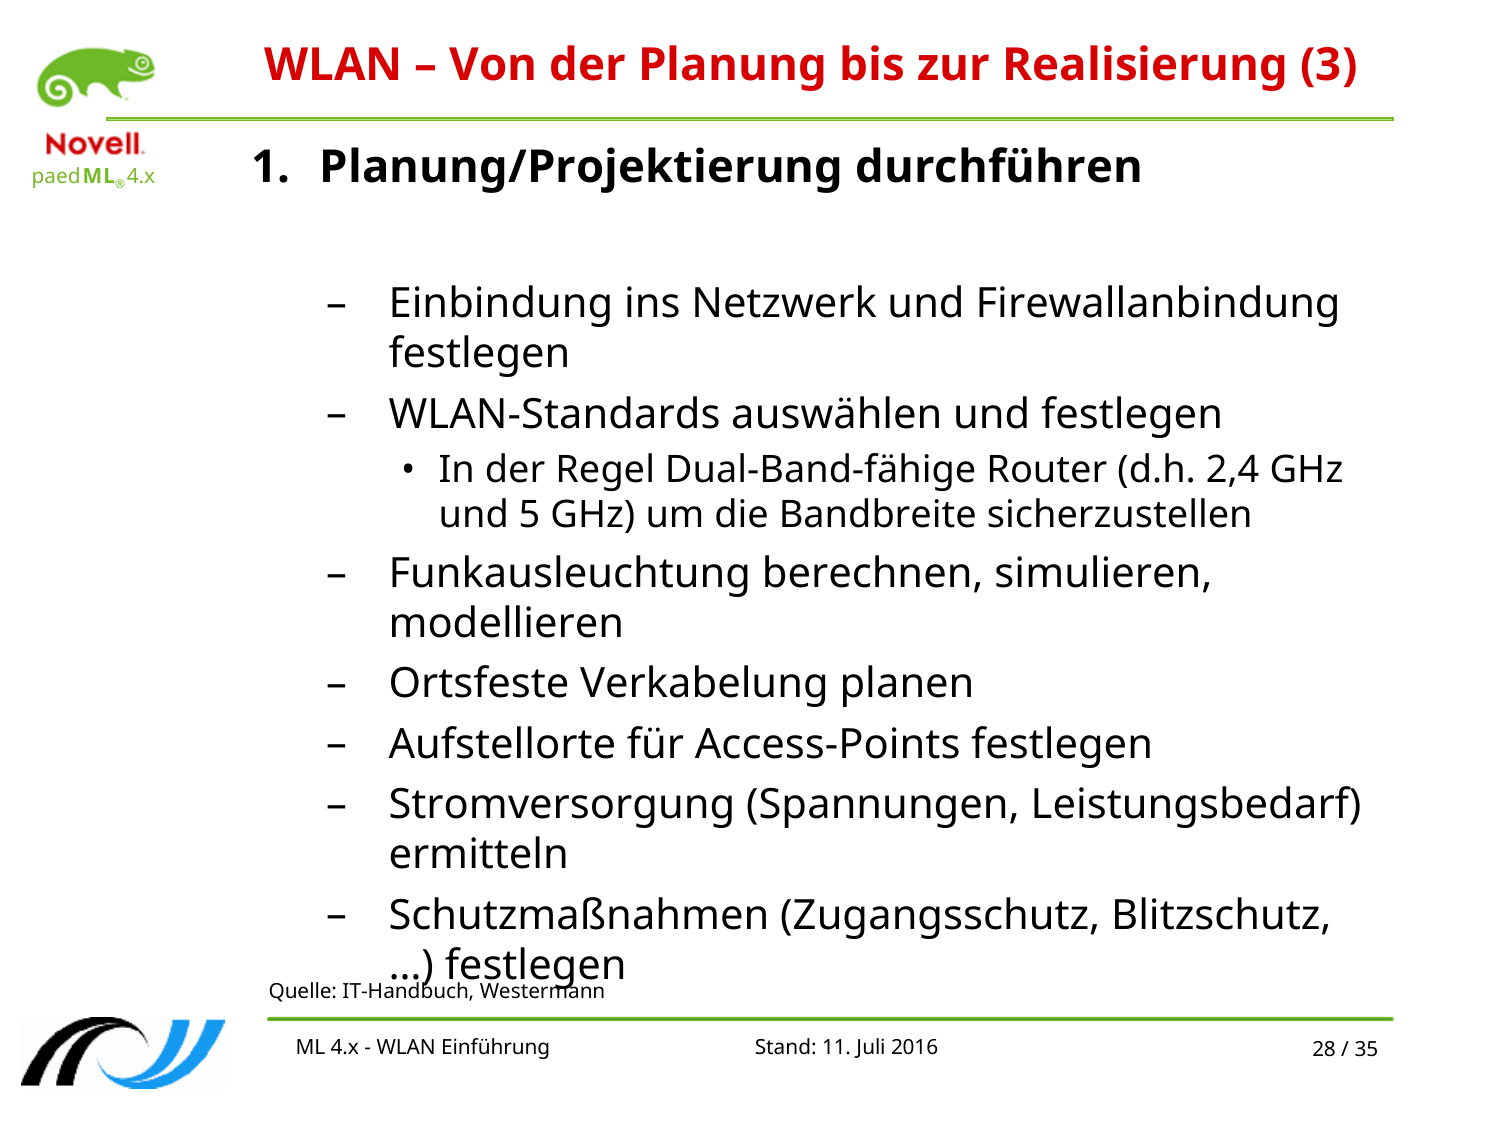

# WLAN – Von der Planung bis zur Realisierung (3)
Planung/Projektierung durchführen
Einbindung ins Netzwerk und Firewallanbindung festlegen
WLAN-Standards auswählen und festlegen
In der Regel Dual-Band-fähige Router (d.h. 2,4 GHz und 5 GHz) um die Bandbreite sicherzustellen
Funkausleuchtung berechnen, simulieren, modellieren
Ortsfeste Verkabelung planen
Aufstellorte für Access-Points festlegen
Stromversorgung (Spannungen, Leistungsbedarf) ermitteln
Schutzmaßnahmen (Zugangsschutz, Blitzschutz, …) festlegen
Quelle: IT-Handbuch, Westermann
ML 4.x - WLAN Einführung
11. Juli 2016
28